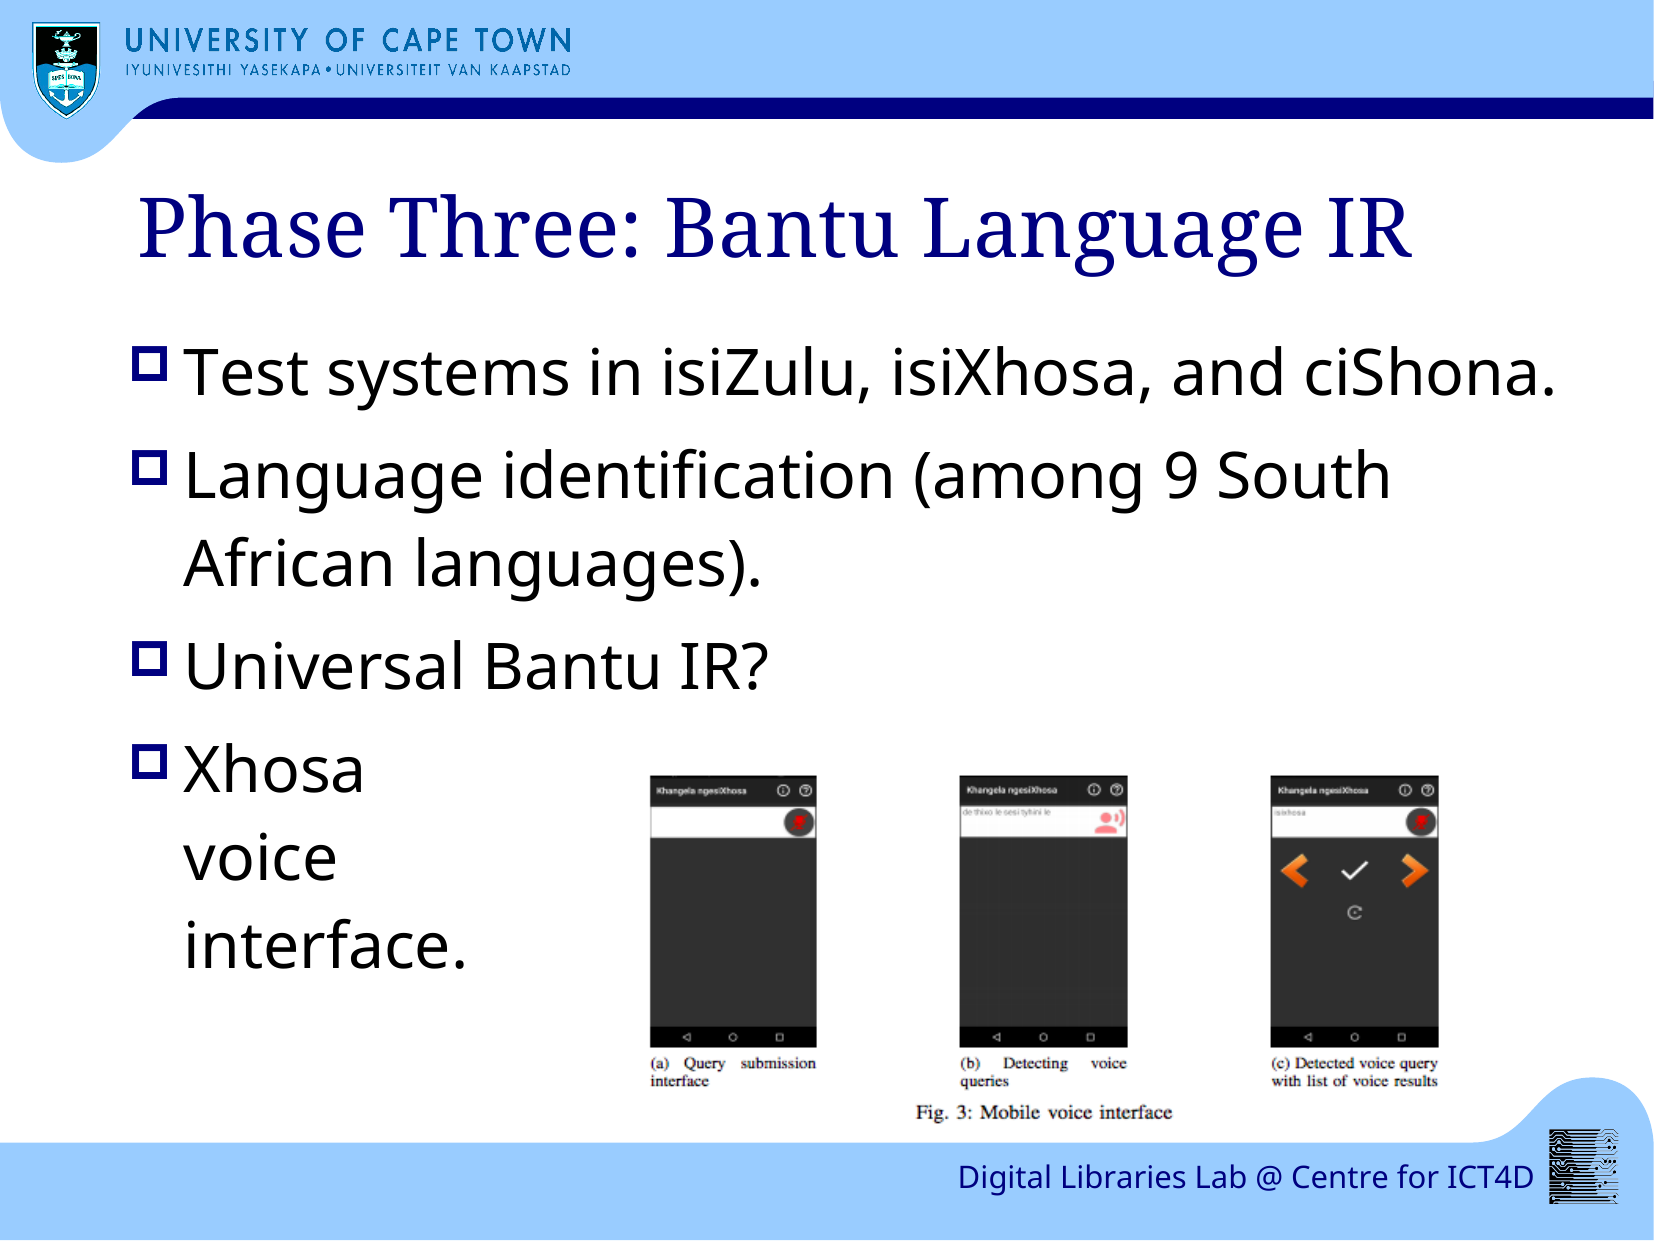

# Phase Three: Bantu Language IR
Test systems in isiZulu, isiXhosa, and ciShona.
Language identification (among 9 South African languages).
Universal Bantu IR?
Xhosa
voice
interface.